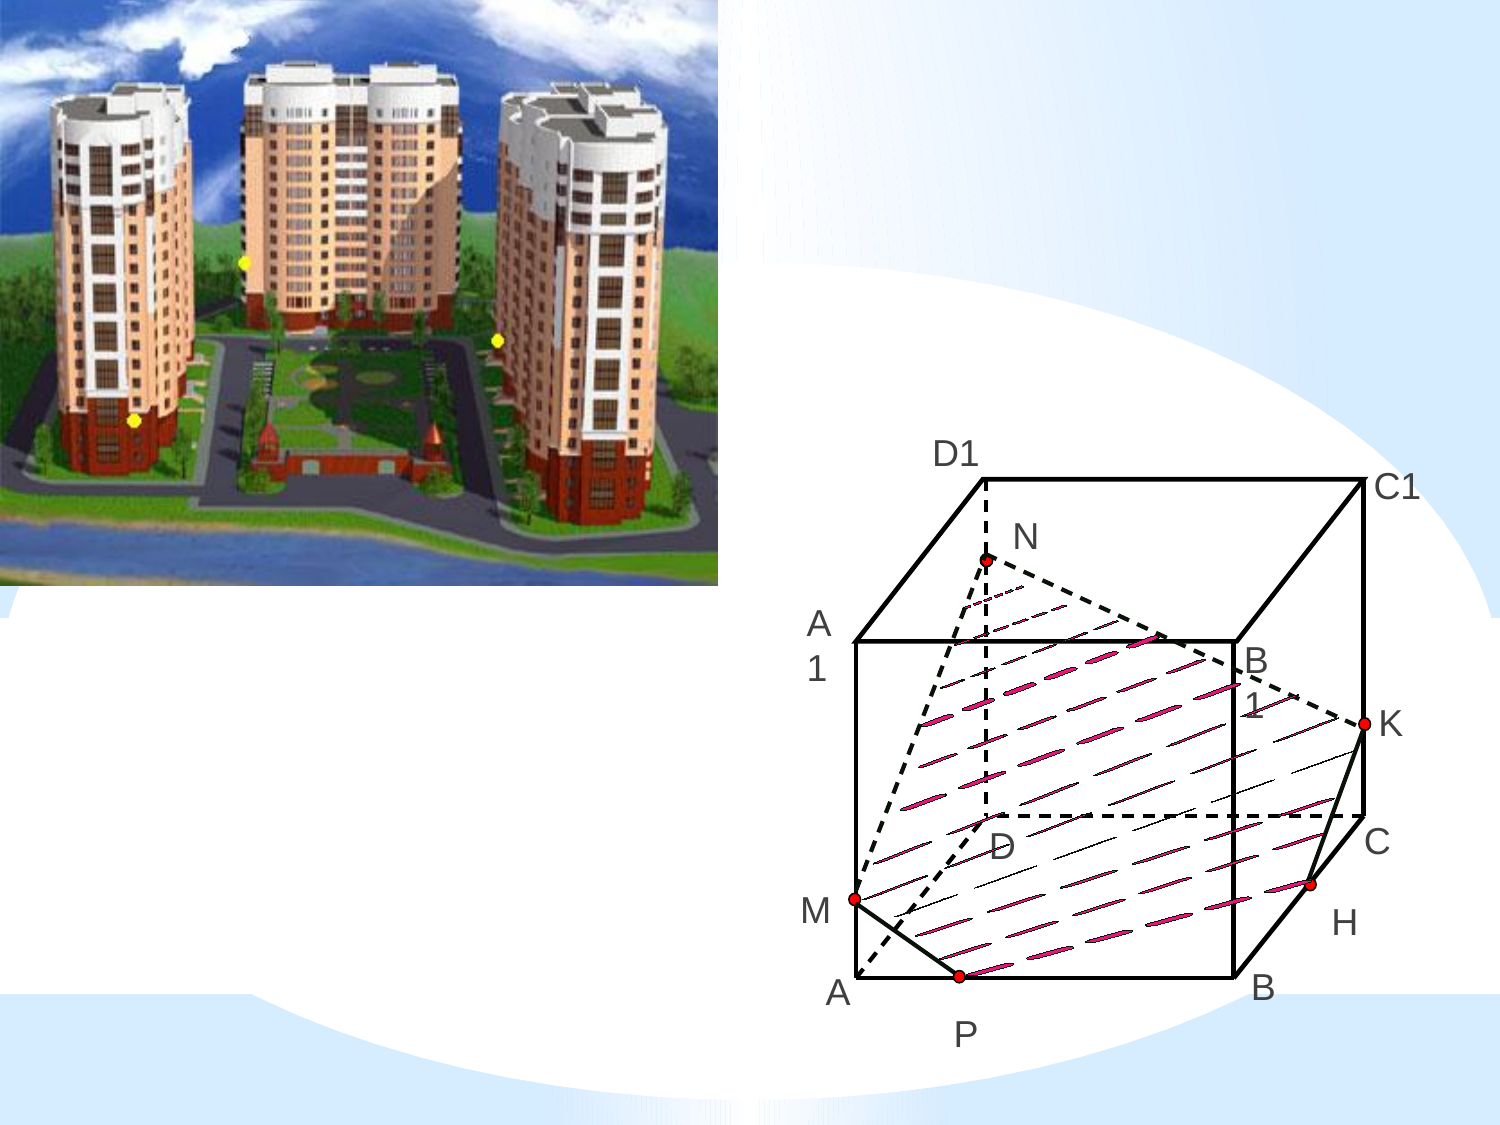

D1
C1
N
A1
B1
K
C
D
M
H
B
A
P